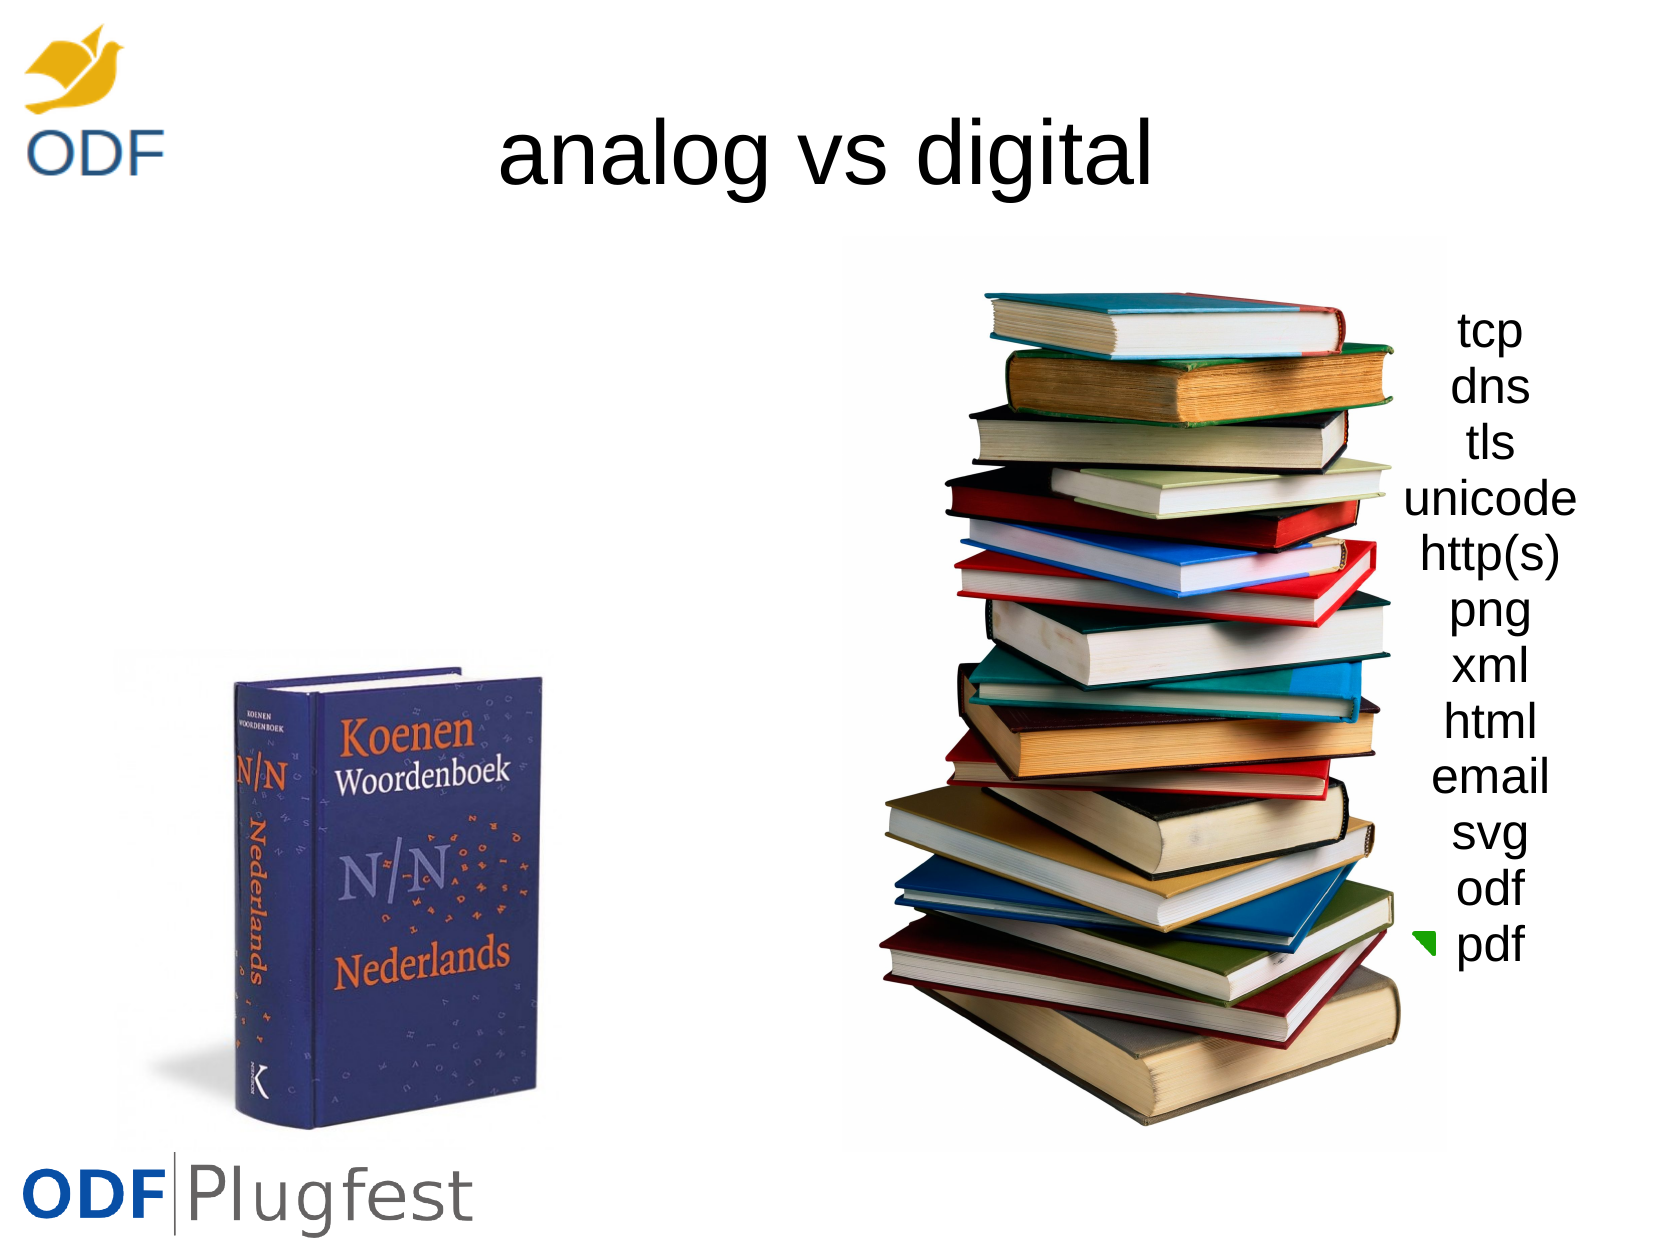

# analog vs digital
tcp
dns
tls
unicode
http(s)
png
xml
html
email
svg
odf
pdf